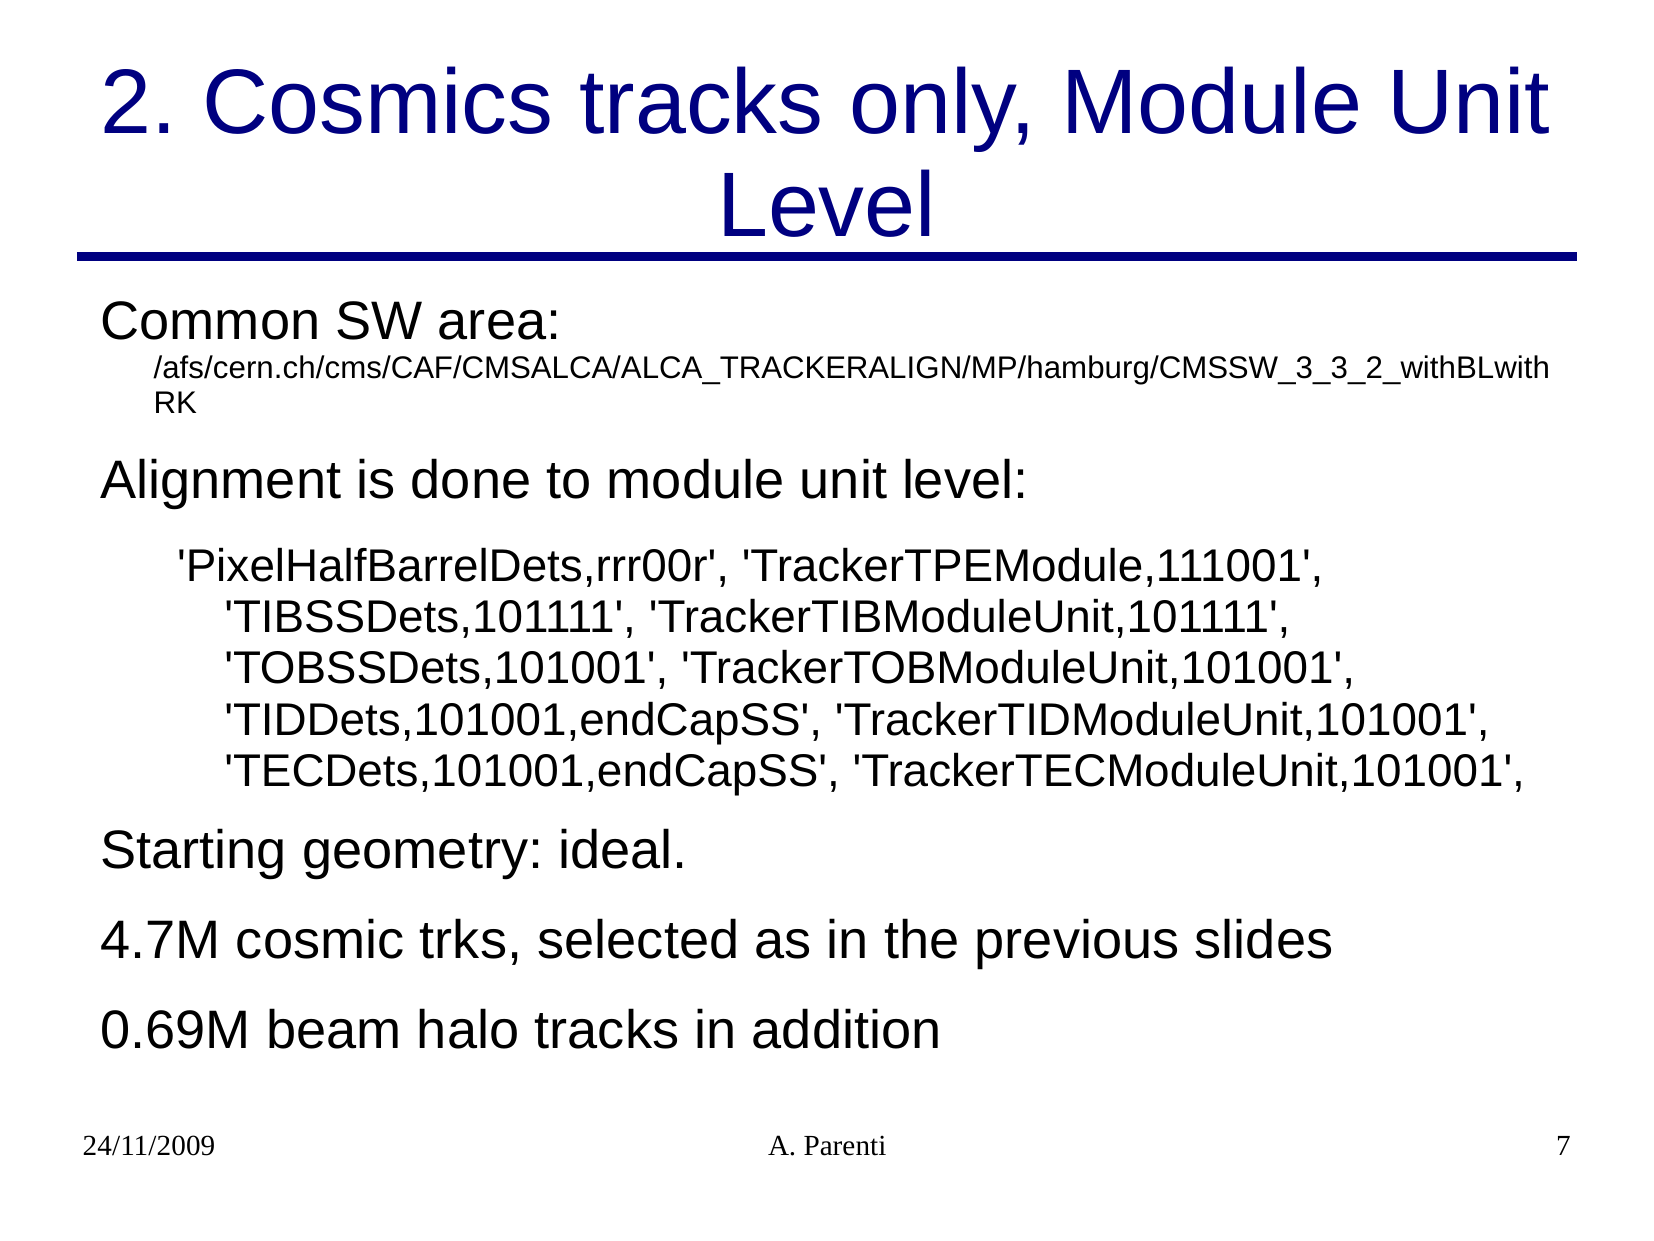

# 2. Cosmics tracks only, Module Unit Level
Common SW area: /afs/cern.ch/cms/CAF/CMSALCA/ALCA_TRACKERALIGN/MP/hamburg/CMSSW_3_3_2_withBLwithRK
Alignment is done to module unit level:
'PixelHalfBarrelDets,rrr00r', 'TrackerTPEModule,111001', 'TIBSSDets,101111', 'TrackerTIBModuleUnit,101111', 'TOBSSDets,101001', 'TrackerTOBModuleUnit,101001', 'TIDDets,101001,endCapSS', 'TrackerTIDModuleUnit,101001', 'TECDets,101001,endCapSS', 'TrackerTECModuleUnit,101001',
Starting geometry: ideal.
4.7M cosmic trks, selected as in the previous slides
0.69M beam halo tracks in addition
7